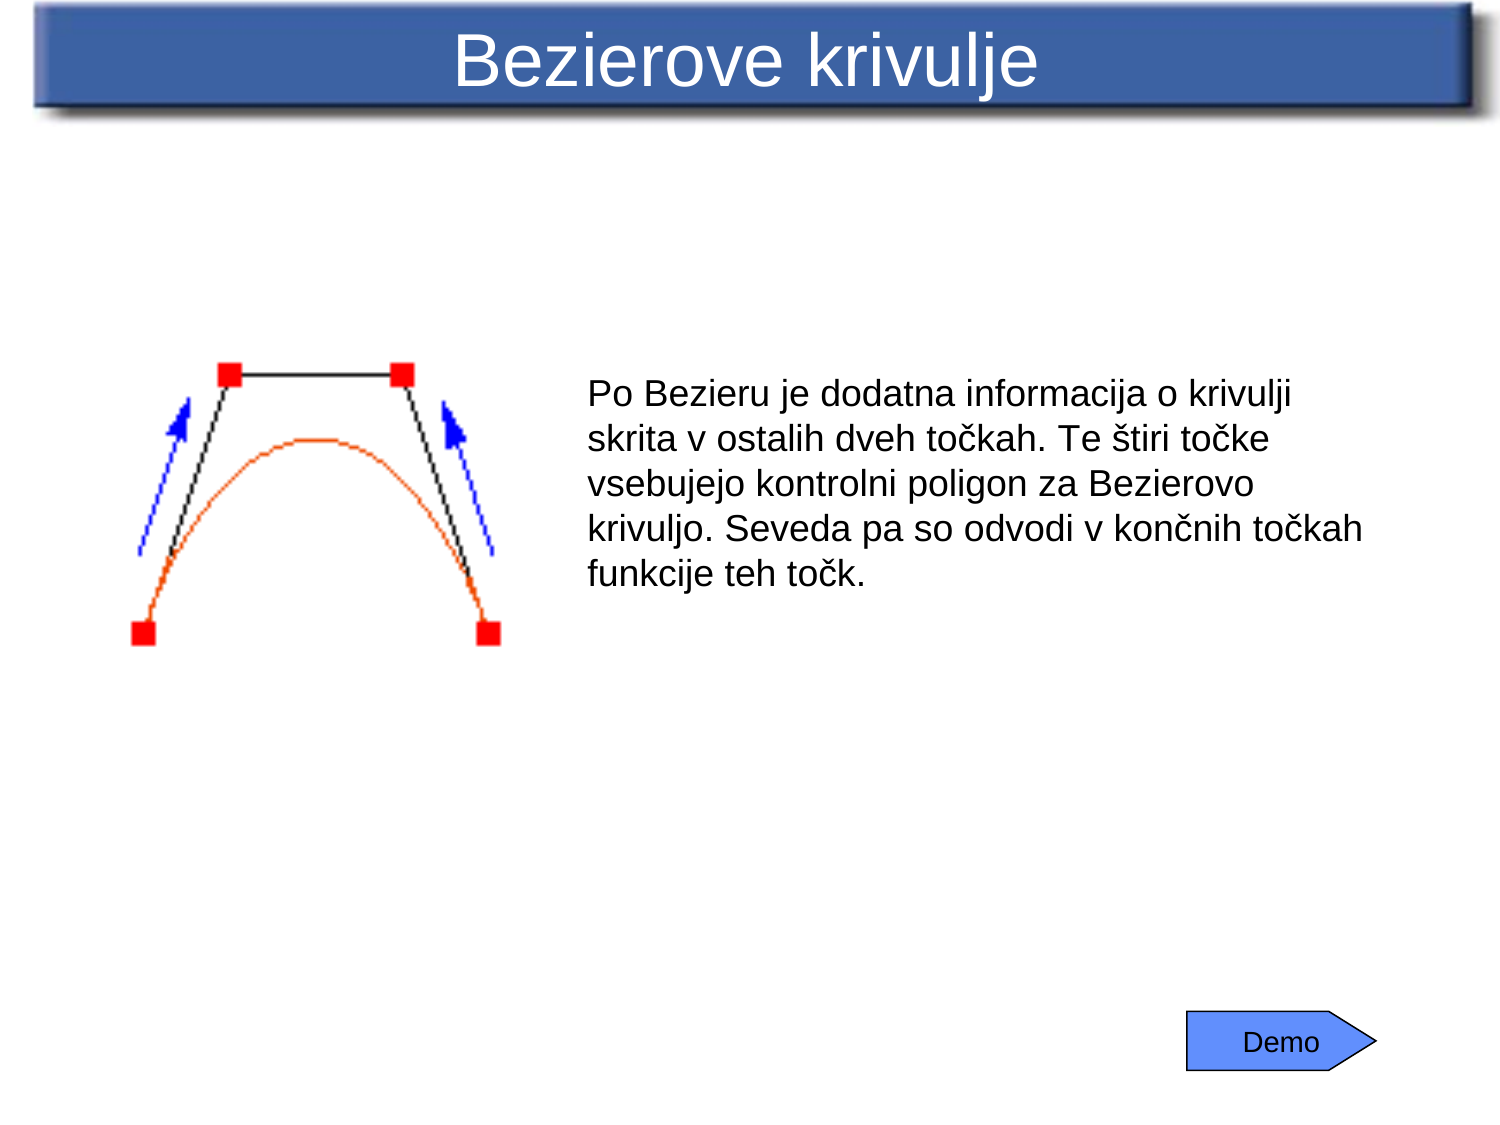

# Bezierove krivulje
Po Bezieru je dodatna informacija o krivulji skrita v ostalih dveh točkah. Te štiri točke vsebujejo kontrolni poligon za Bezierovo krivuljo. Seveda pa so odvodi v končnih točkah funkcije teh točk.
Demo